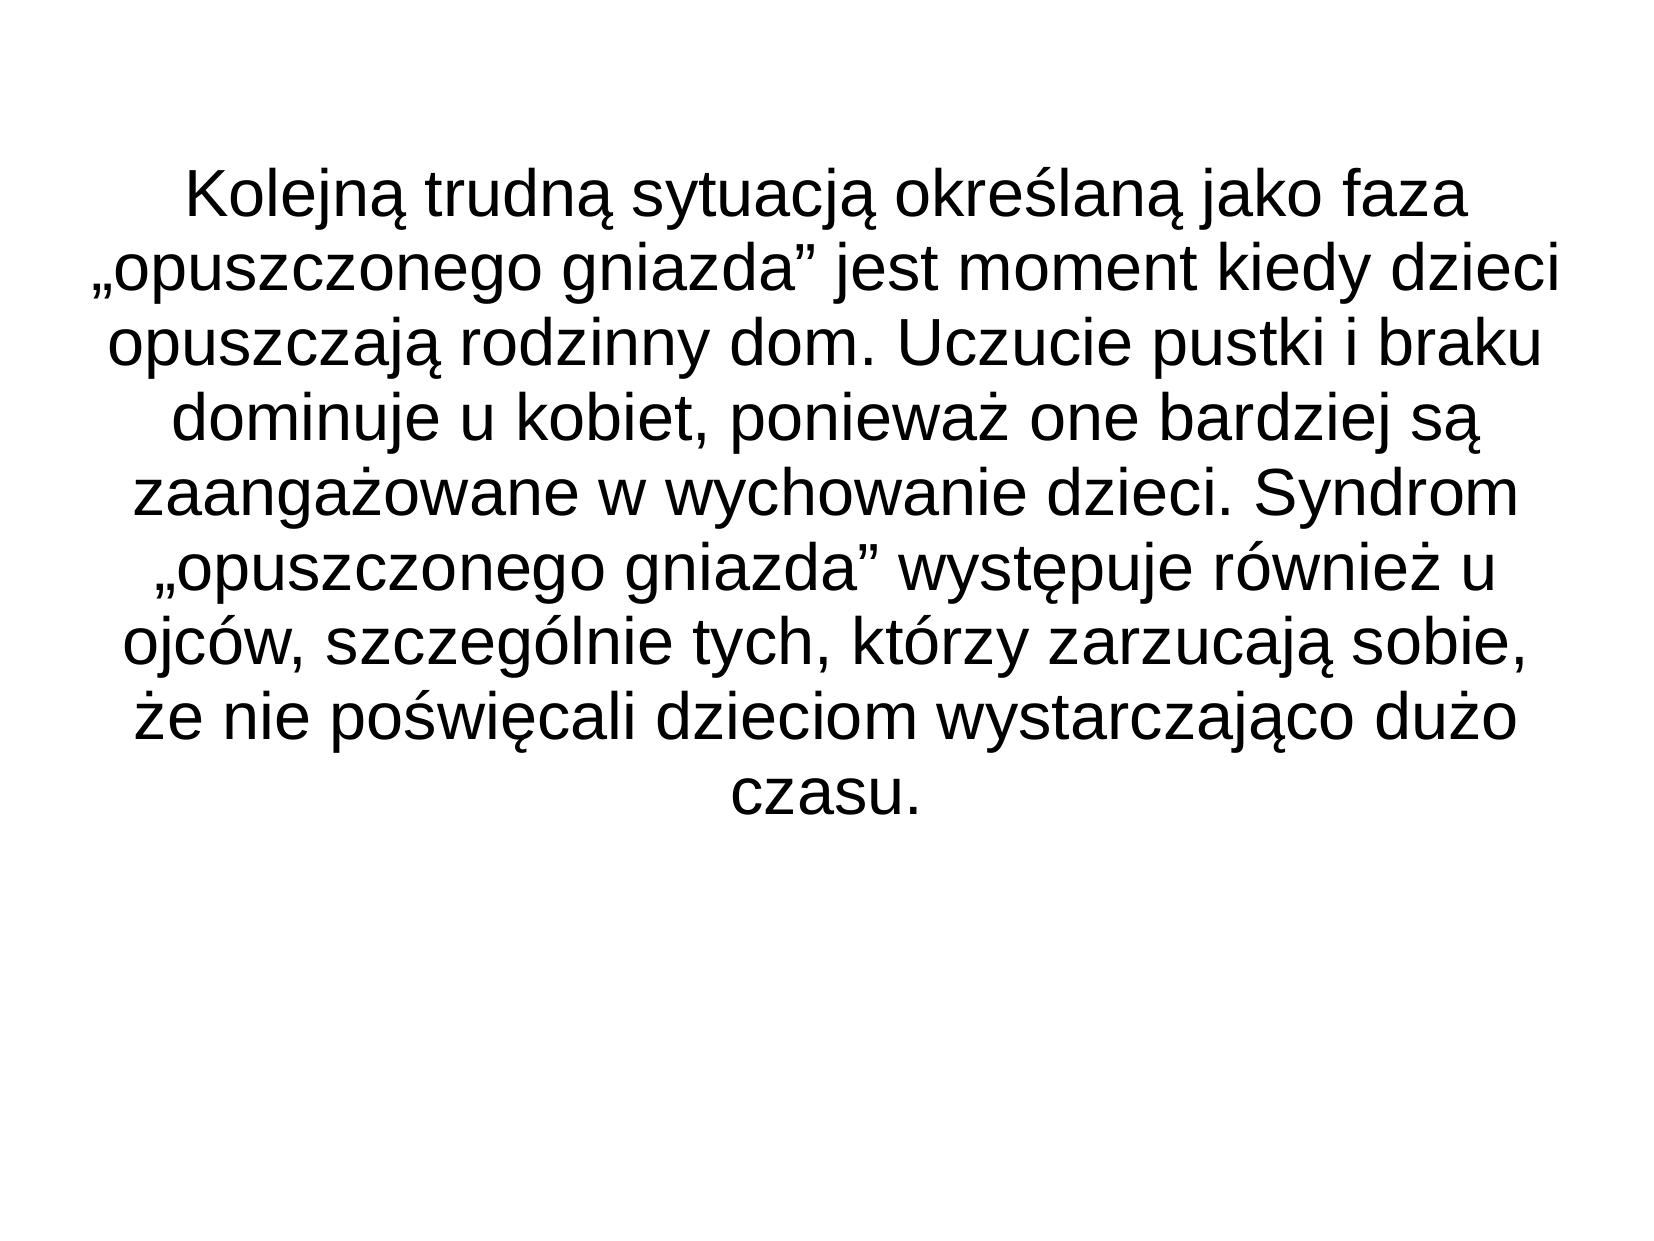

# Kolejną trudną sytuacją określaną jako faza „opuszczonego gniazda” jest moment kiedy dzieci opuszczają rodzinny dom. Uczucie pustki i braku dominuje u kobiet, ponieważ one bardziej są zaangażowane w wychowanie dzieci. Syndrom „opuszczonego gniazda” występuje również u ojców, szczególnie tych, którzy zarzucają sobie, że nie poświęcali dzieciom wystarczająco dużo czasu.